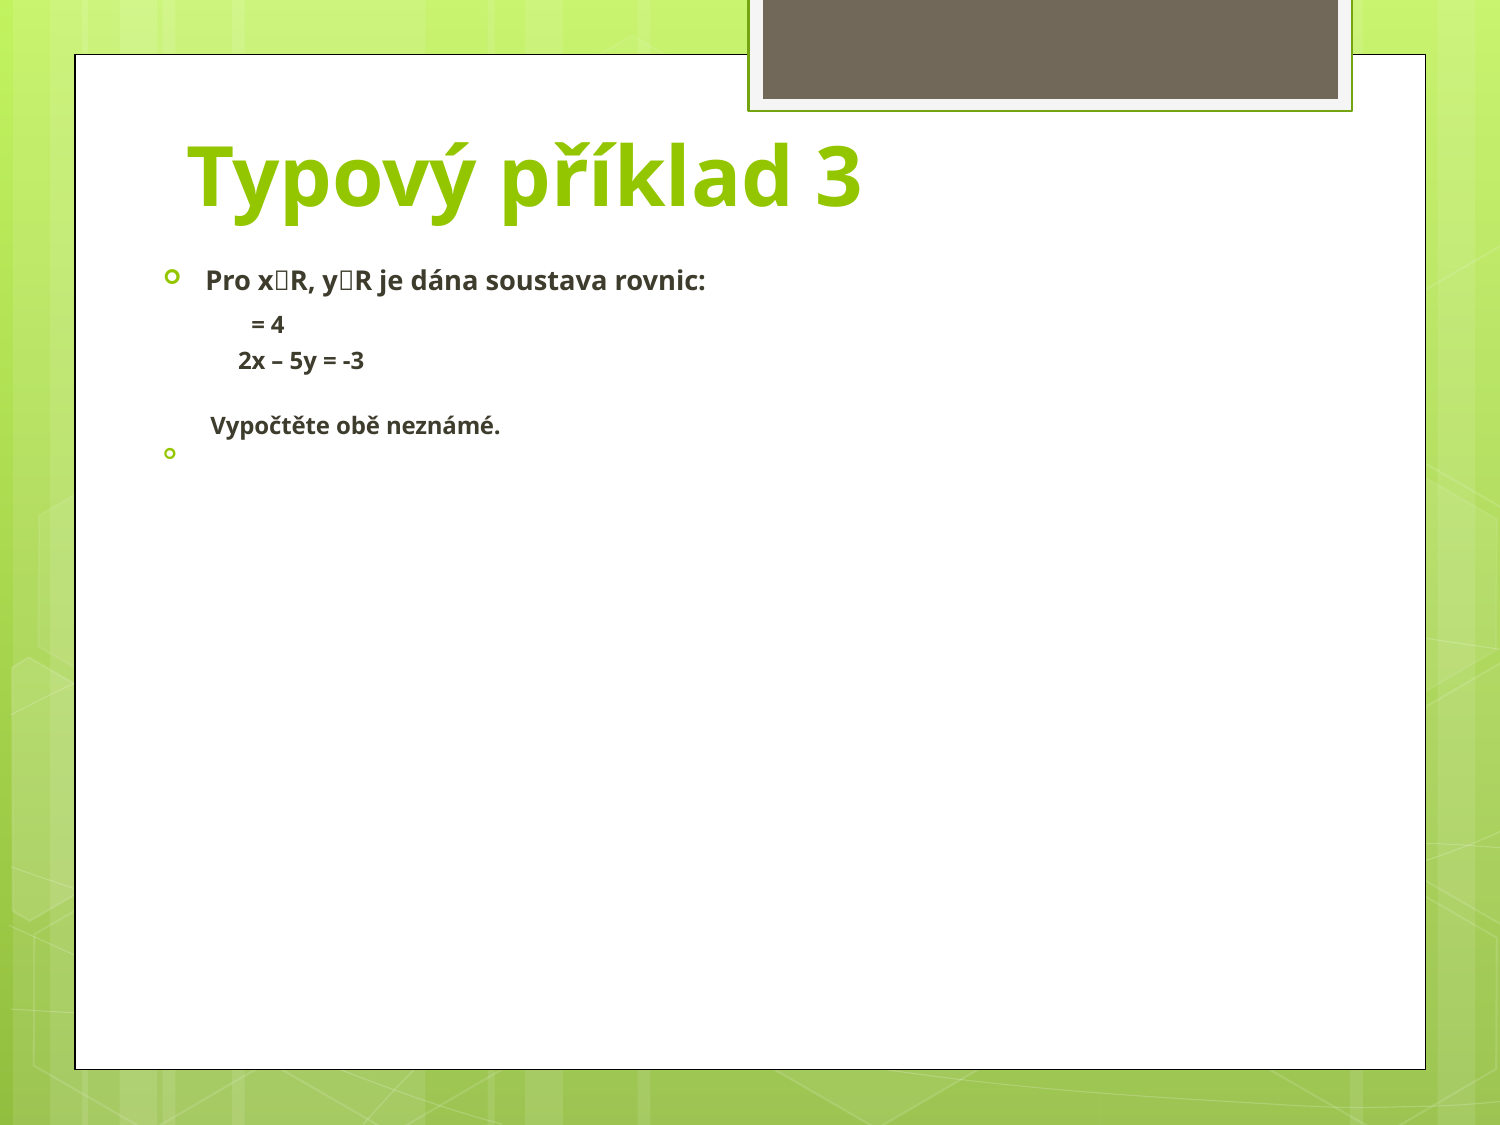

# Typový příklad 3
Pro xR, yR je dána soustava rovnic:
 = 4
 2x – 5y = -3
 Vypočtěte obě neznámé.